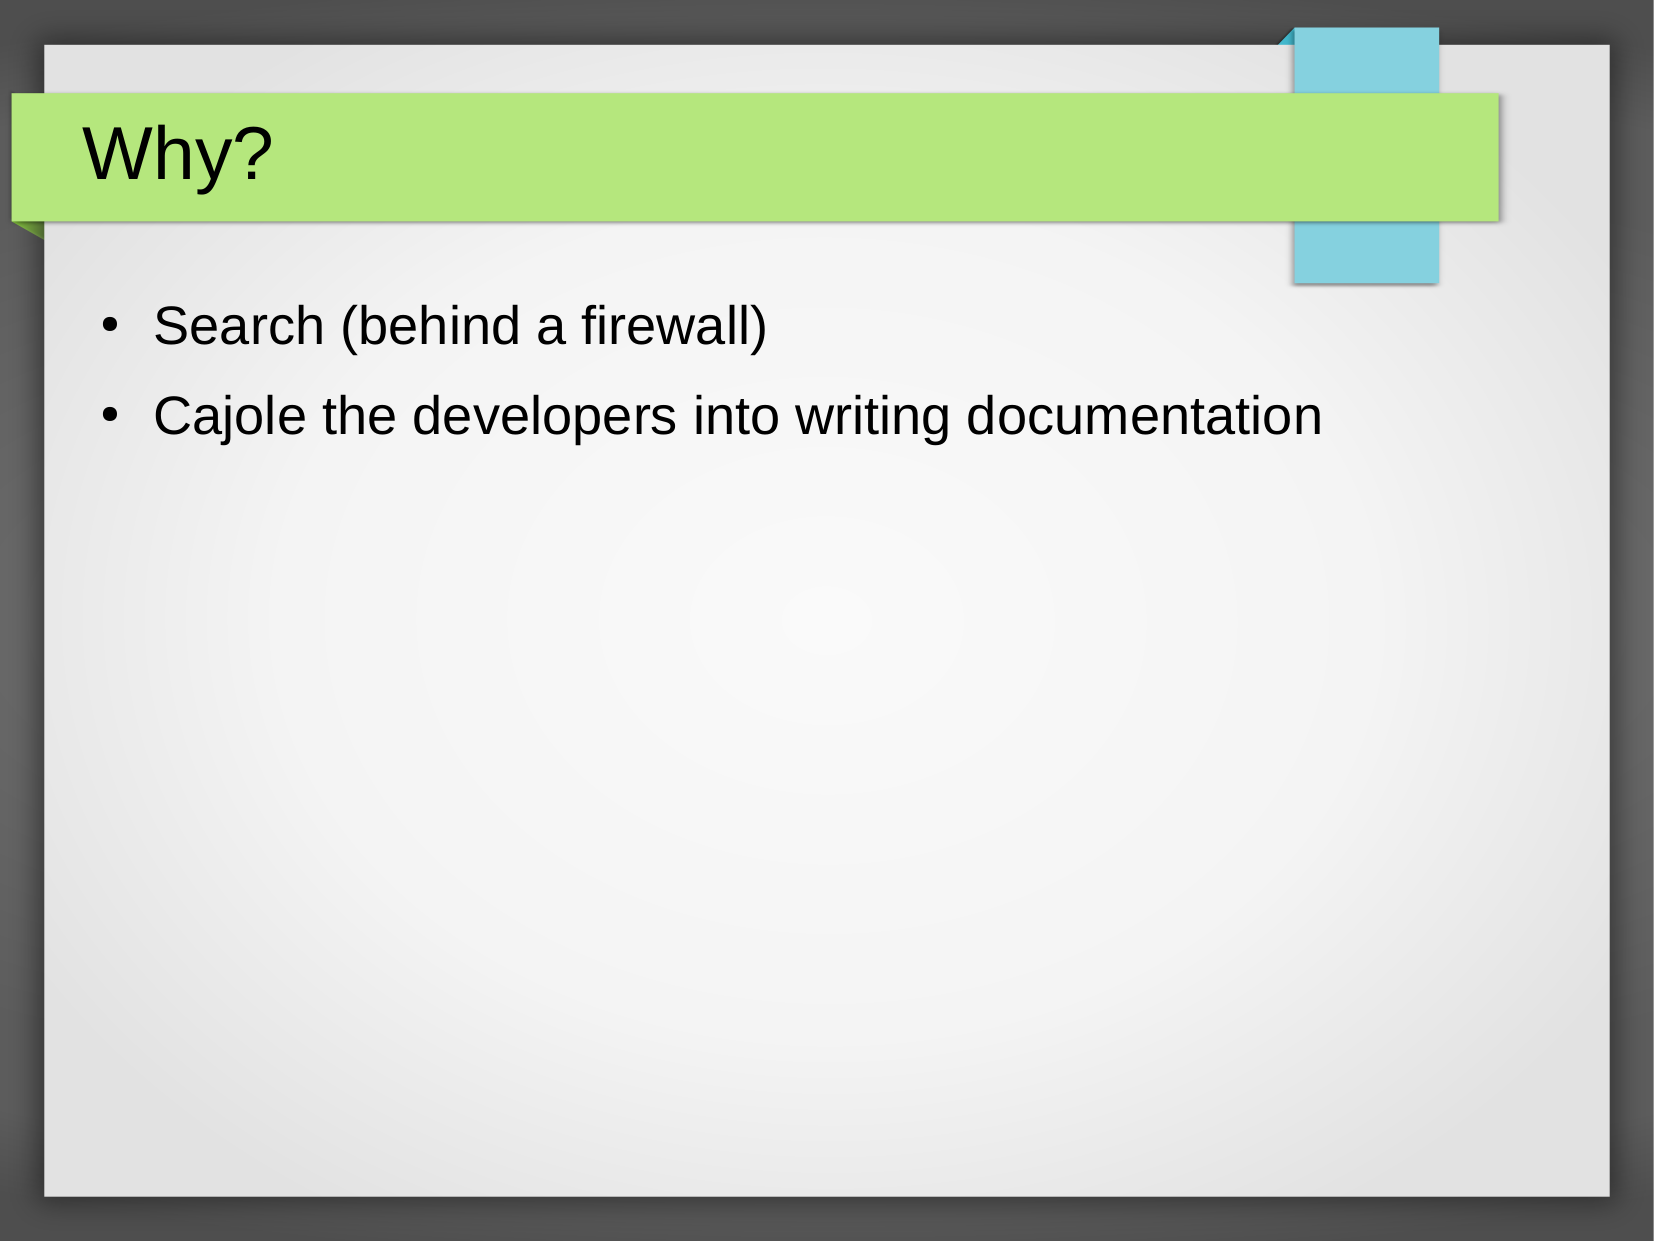

# Why?
Search (behind a firewall)
Cajole the developers into writing documentation